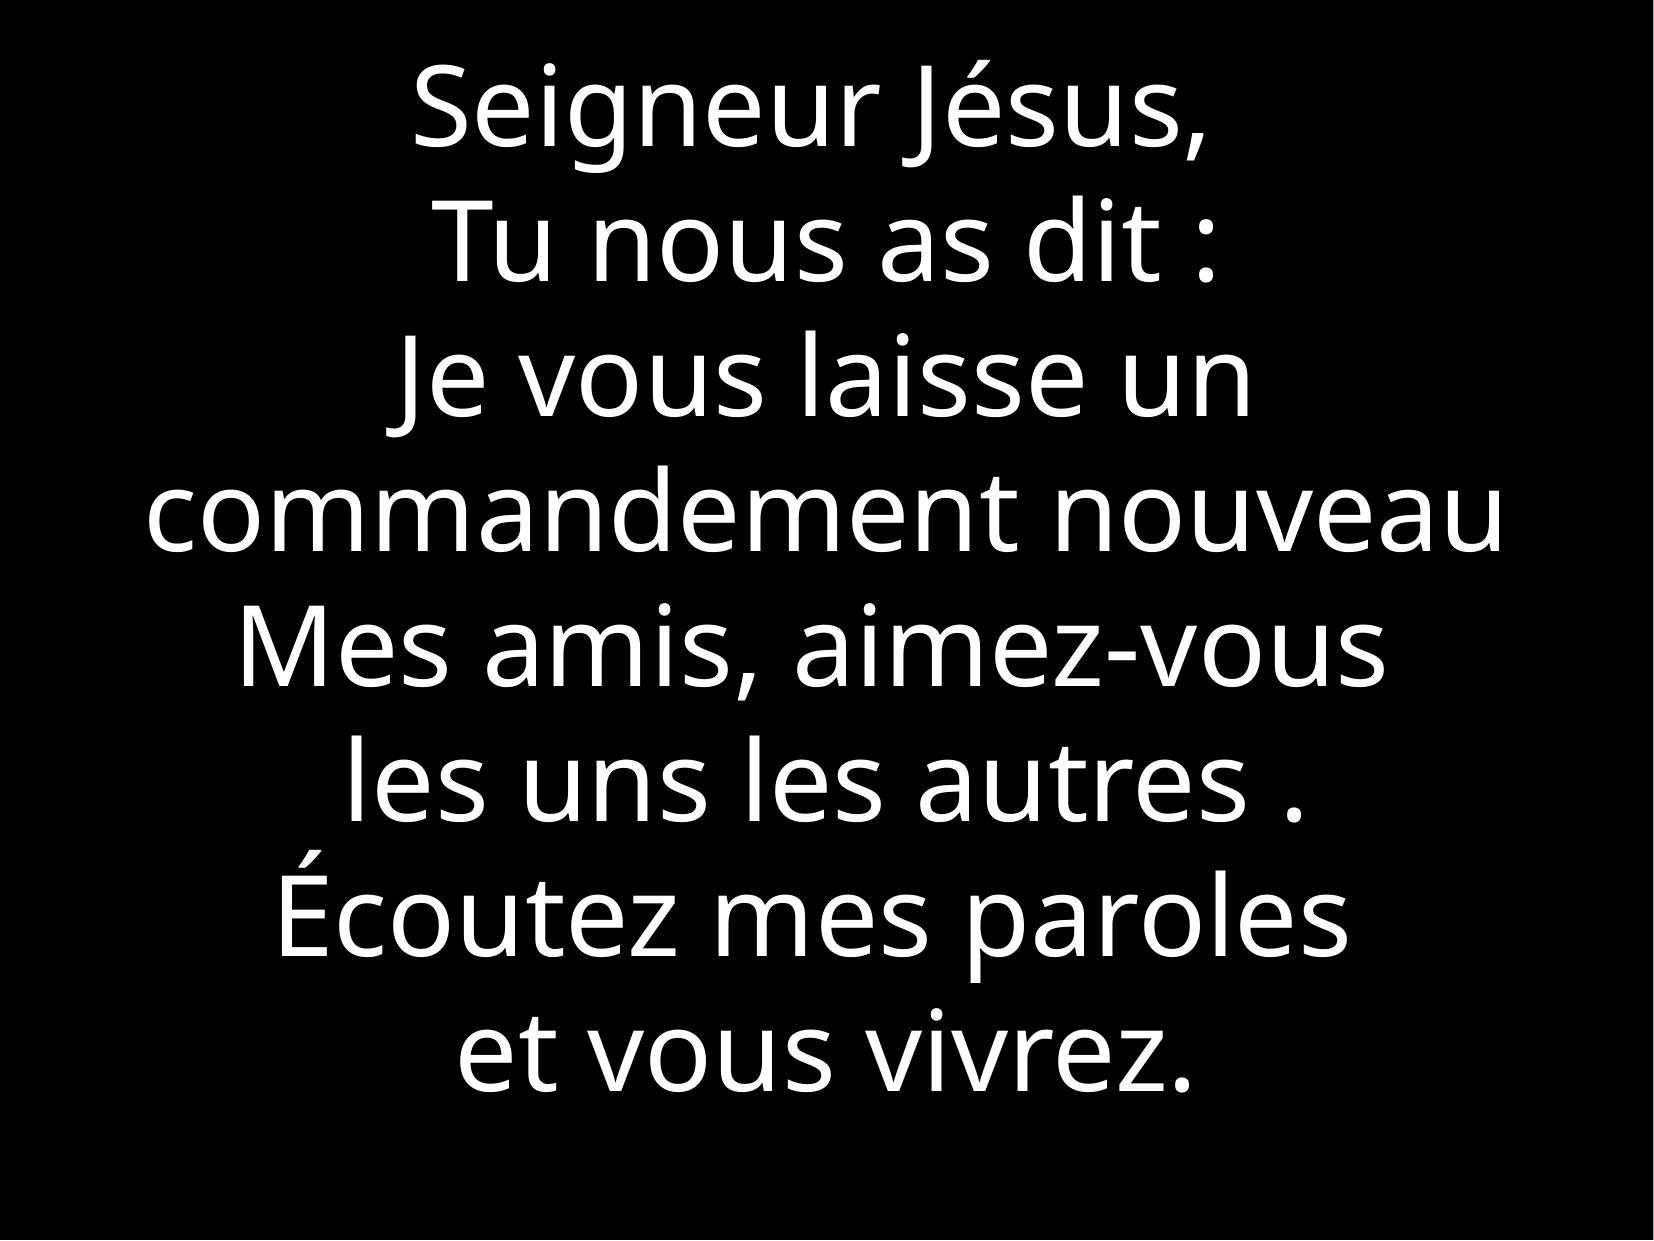

# Seigneur Jésus, Tu nous as dit : Je vous laisse un commandement nouveau Mes amis, aimez-vous les uns les autres . Écoutez mes paroles et vous vivrez.